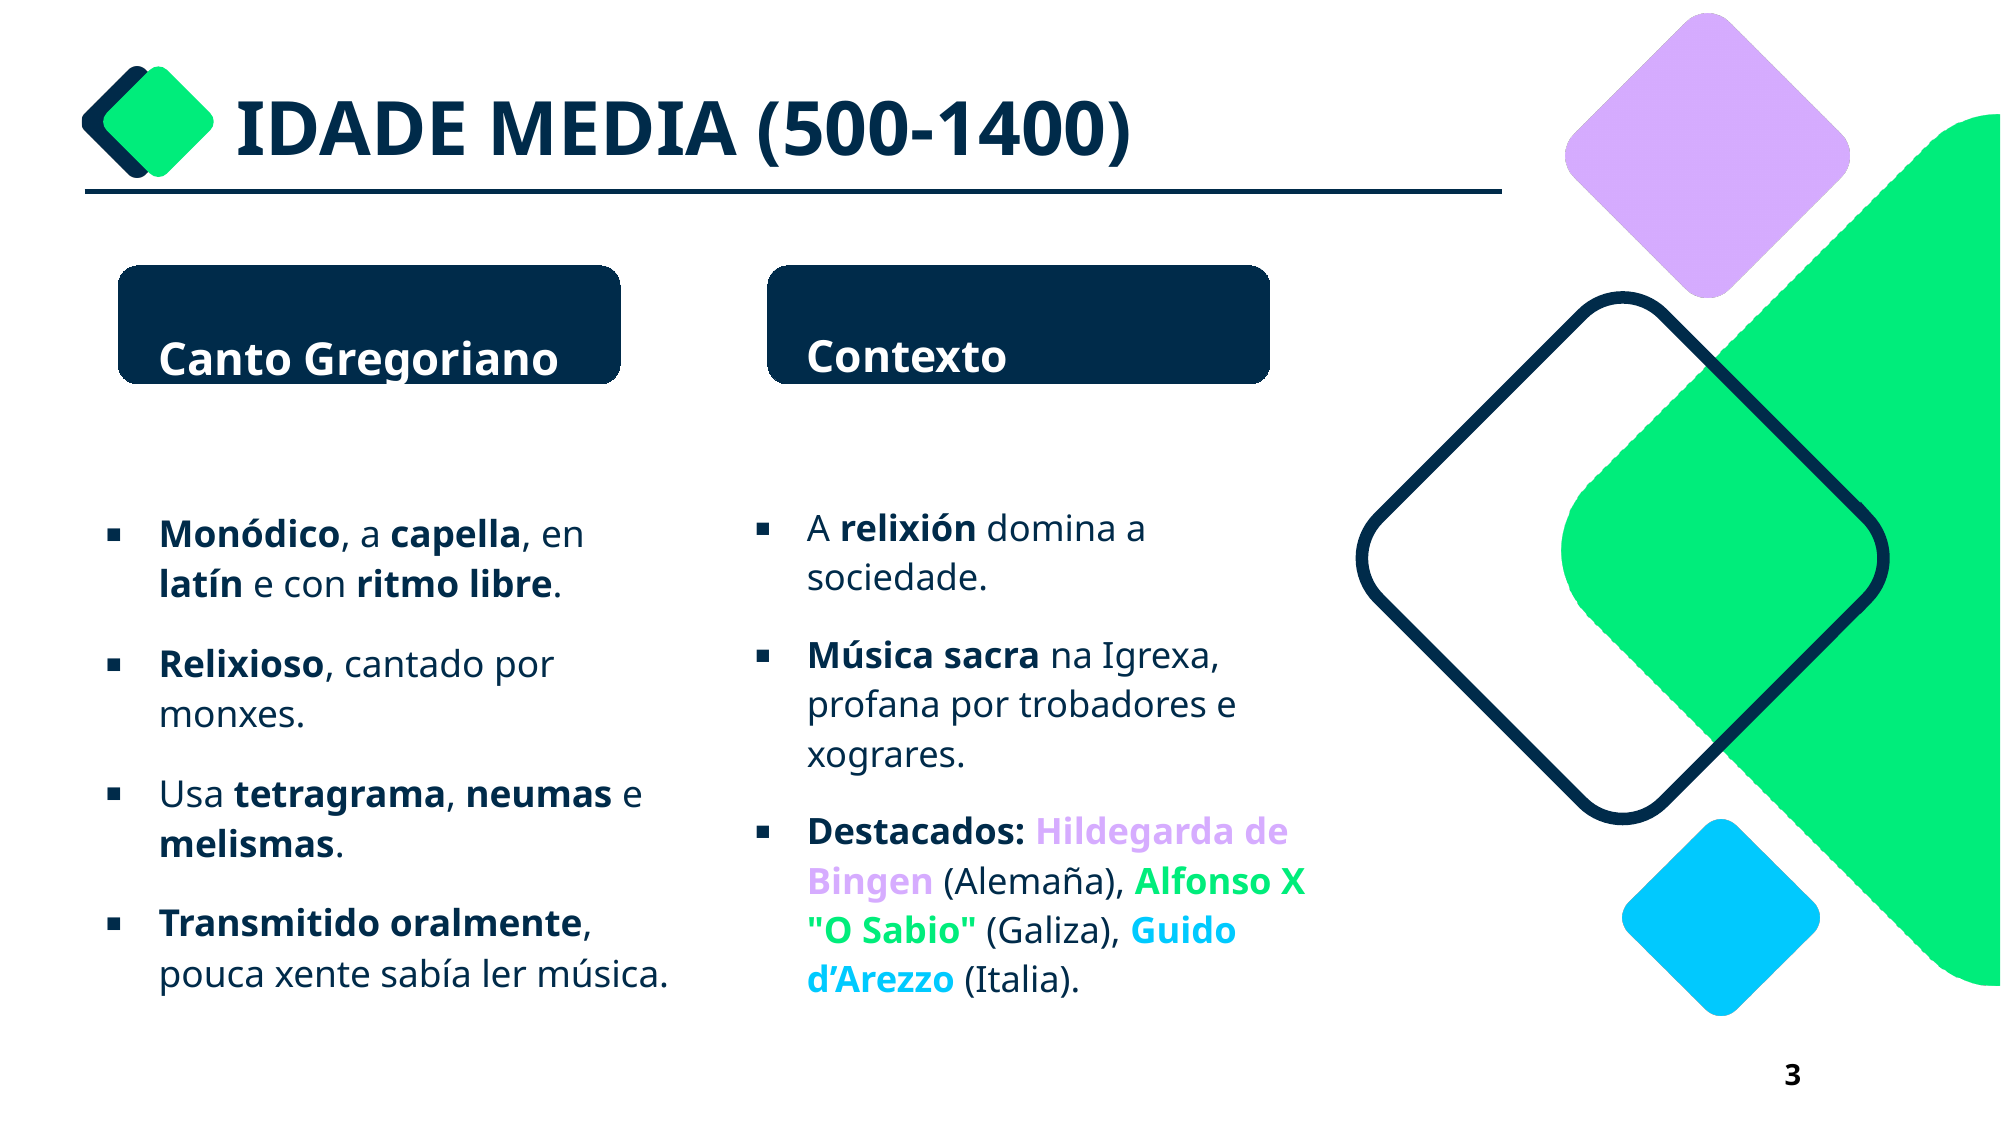

# IDADE MEDIA (500-1400)
Canto Gregoriano
Monódico, a capella, en latín e con ritmo libre.
Relixioso, cantado por monxes.
Usa tetragrama, neumas e melismas.
Transmitido oralmente, pouca xente sabía ler música.
Contexto
A relixión domina a sociedade.
Música sacra na Igrexa, profana por trobadores e xograres.
Destacados: Hildegarda de Bingen (Alemaña), Alfonso X "O Sabio" (Galiza), Guido d’Arezzo (Italia).